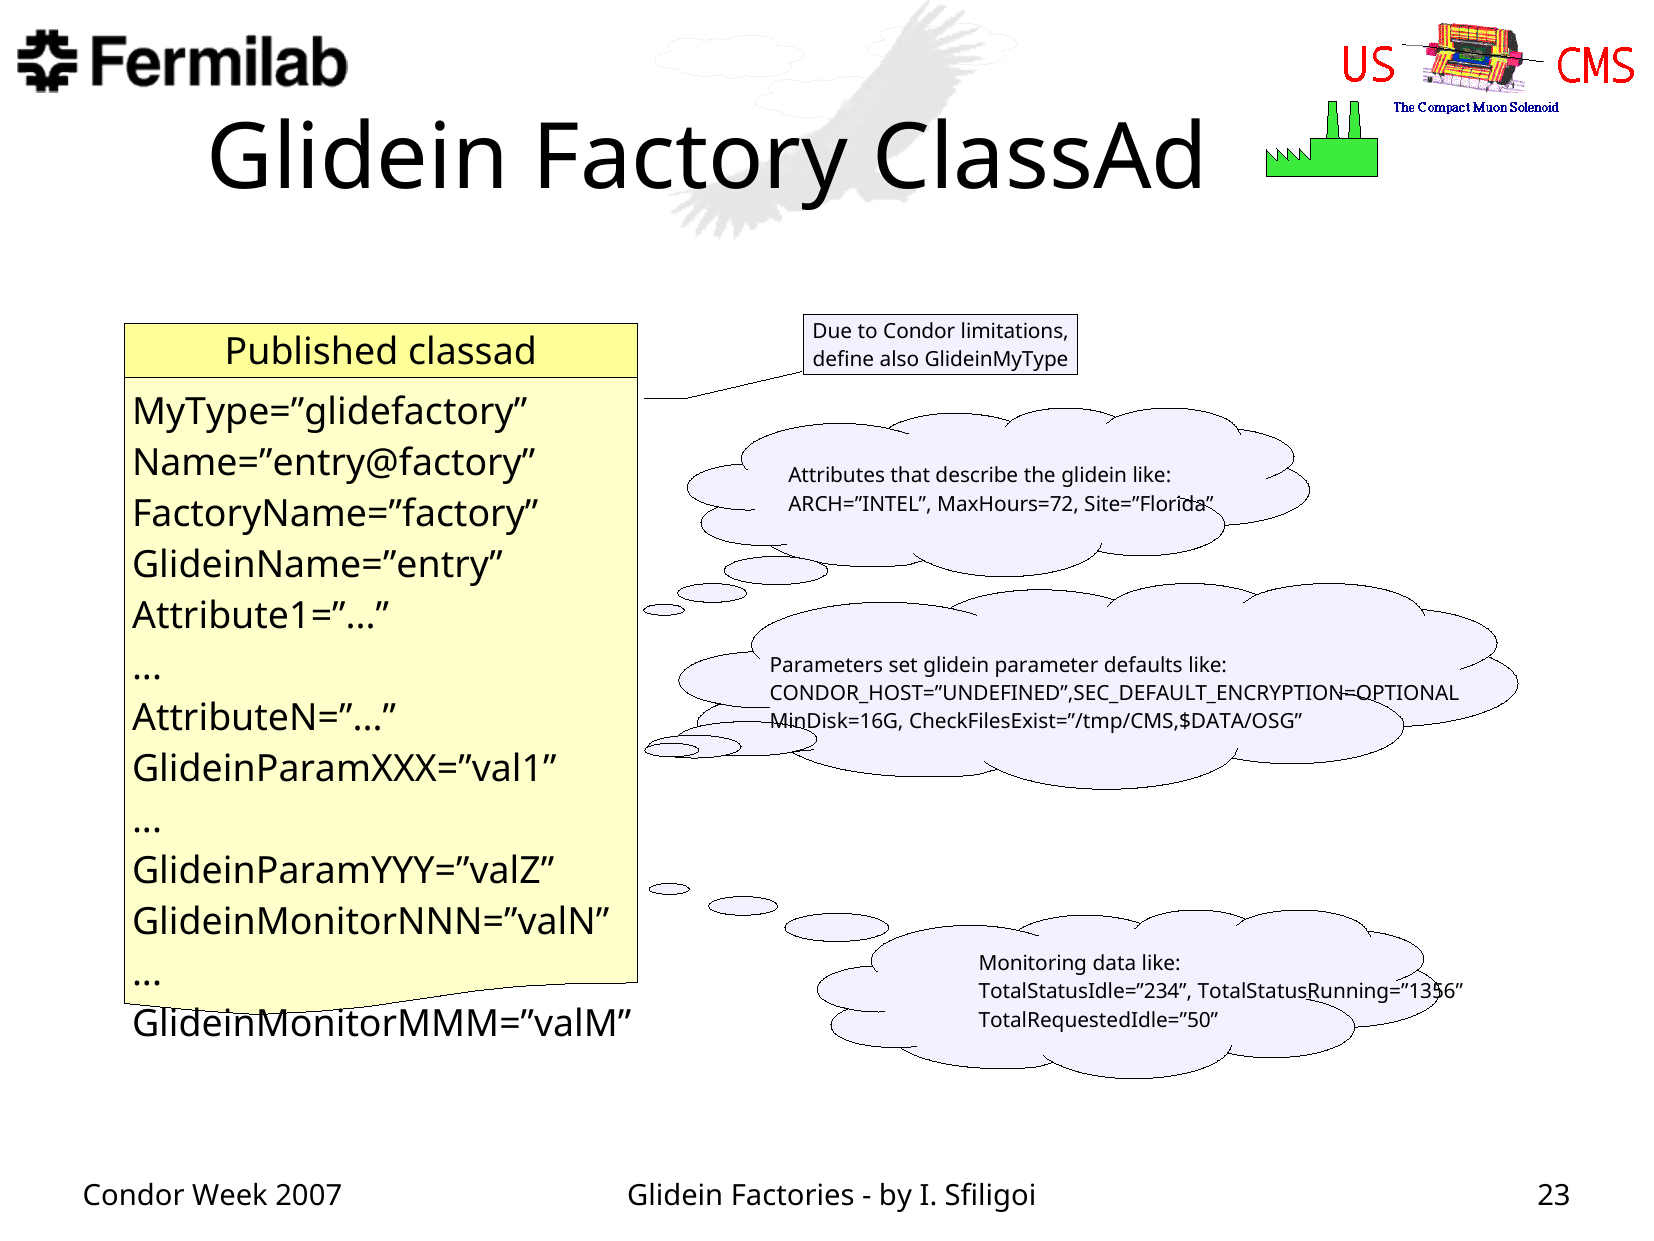

# Glidein Factory ClassAd
Due to Condor limitations,
define also GlideinMyType
Published classad
MyType=”glidefactory”
Name=”entry@factory”
FactoryName=”factory”
GlideinName=”entry”
Attribute1=”...”
...
AttributeN=”...”
GlideinParamXXX=”val1”
...
GlideinParamYYY=”valZ”
GlideinMonitorNNN=”valN”
...
GlideinMonitorMMM=”valM”
Attributes that describe the glidein like:
ARCH=”INTEL”, MaxHours=72, Site=”Florida”
Parameters set glidein parameter defaults like:
CONDOR_HOST=”UNDEFINED”,SEC_DEFAULT_ENCRYPTION=OPTIONAL
MinDisk=16G, CheckFilesExist=”/tmp/CMS,$DATA/OSG”
Monitoring data like:
TotalStatusIdle=”234”, TotalStatusRunning=”1356”
TotalRequestedIdle=”50”
Condor Week 2007
Glidein Factories - by I. Sfiligoi
23